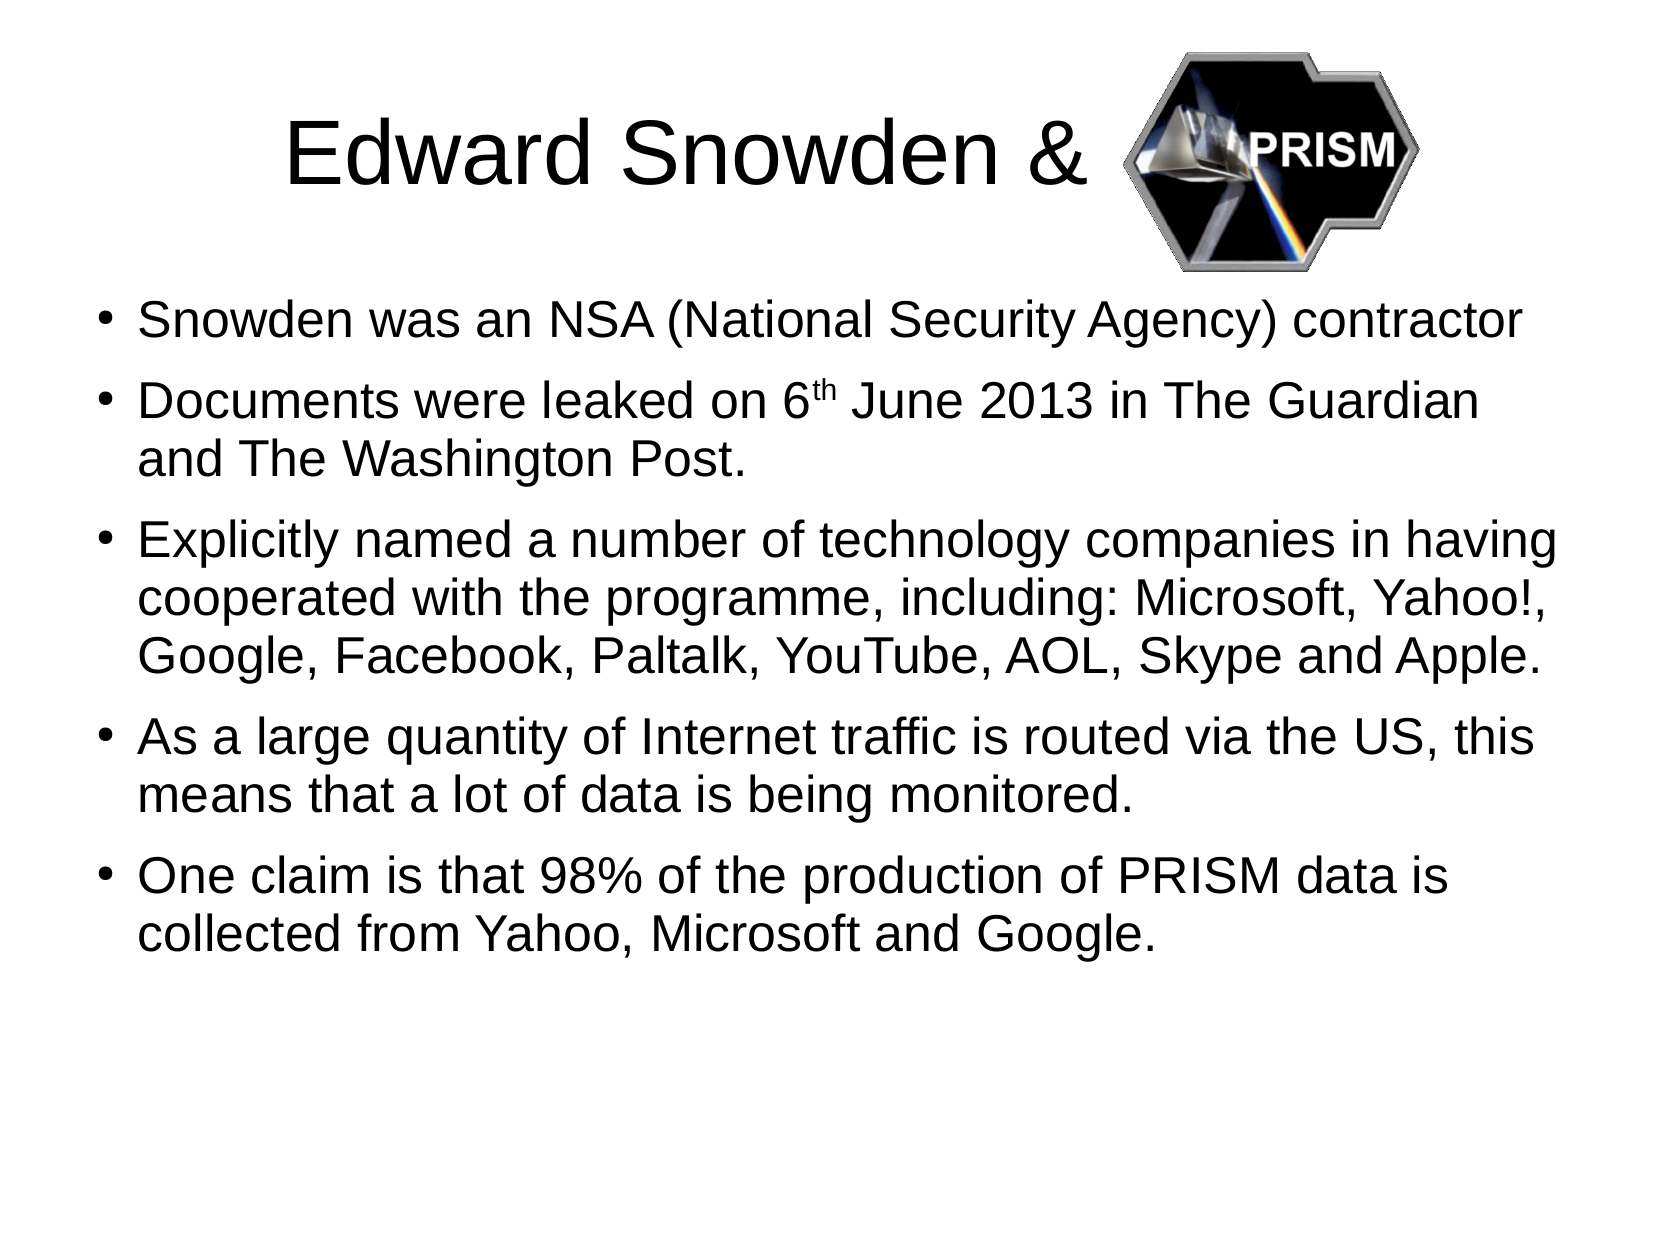

# Edward Snowden &
Snowden was an NSA (National Security Agency) contractor
Documents were leaked on 6th June 2013 in The Guardian and The Washington Post.
Explicitly named a number of technology companies in having cooperated with the programme, including: Microsoft, Yahoo!, Google, Facebook, Paltalk, YouTube, AOL, Skype and Apple.
As a large quantity of Internet traffic is routed via the US, this means that a lot of data is being monitored.
One claim is that 98% of the production of PRISM data is collected from Yahoo, Microsoft and Google.